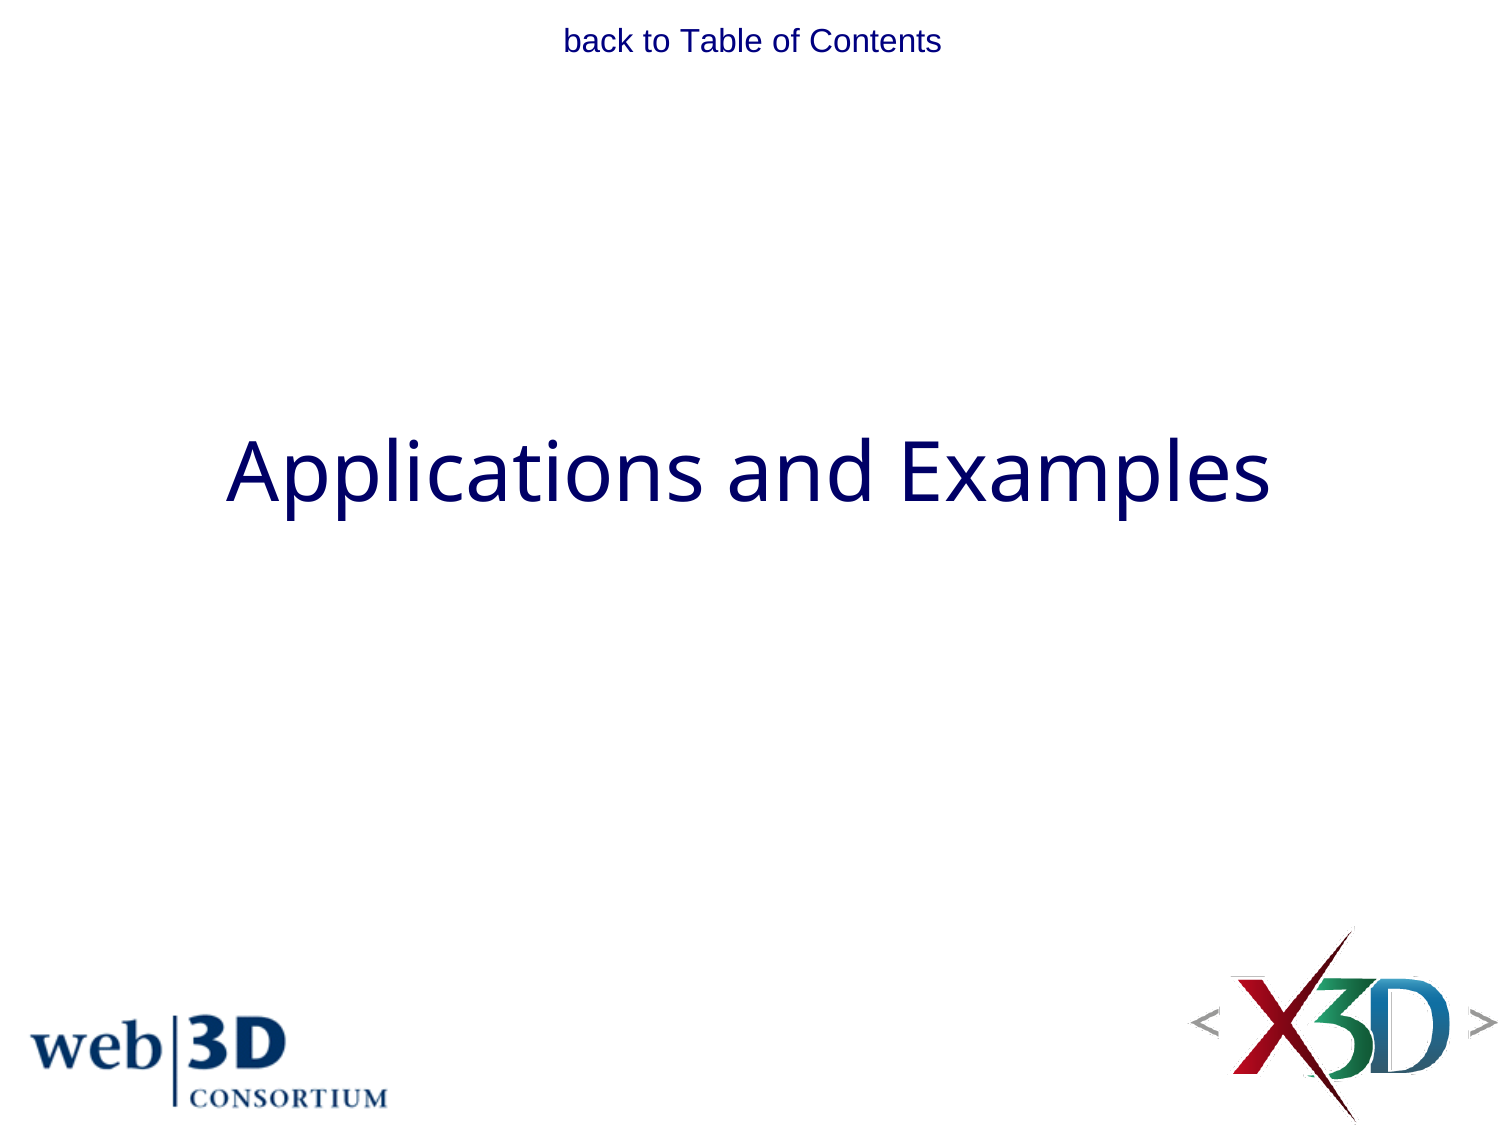

back to Table of Contents
# Applications and Examples